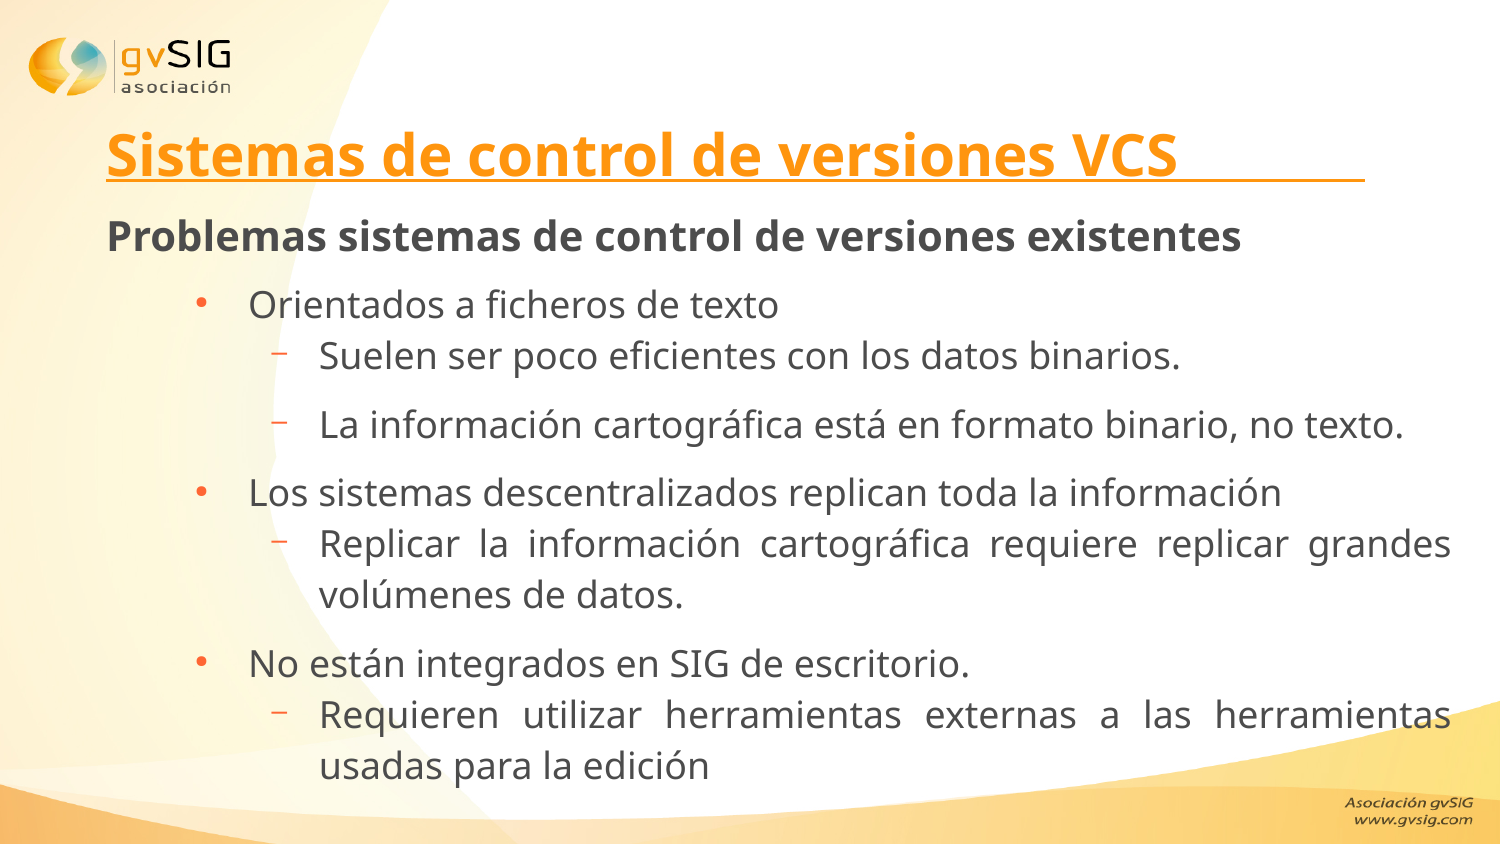

# Sistemas de control de versiones VCS
Problemas sistemas de control de versiones existentes
Orientados a ficheros de texto
Suelen ser poco eficientes con los datos binarios.
La información cartográfica está en formato binario, no texto.
Los sistemas descentralizados replican toda la información
Replicar la información cartográfica requiere replicar grandes volúmenes de datos.
No están integrados en SIG de escritorio.
Requieren utilizar herramientas externas a las herramientas usadas para la edición